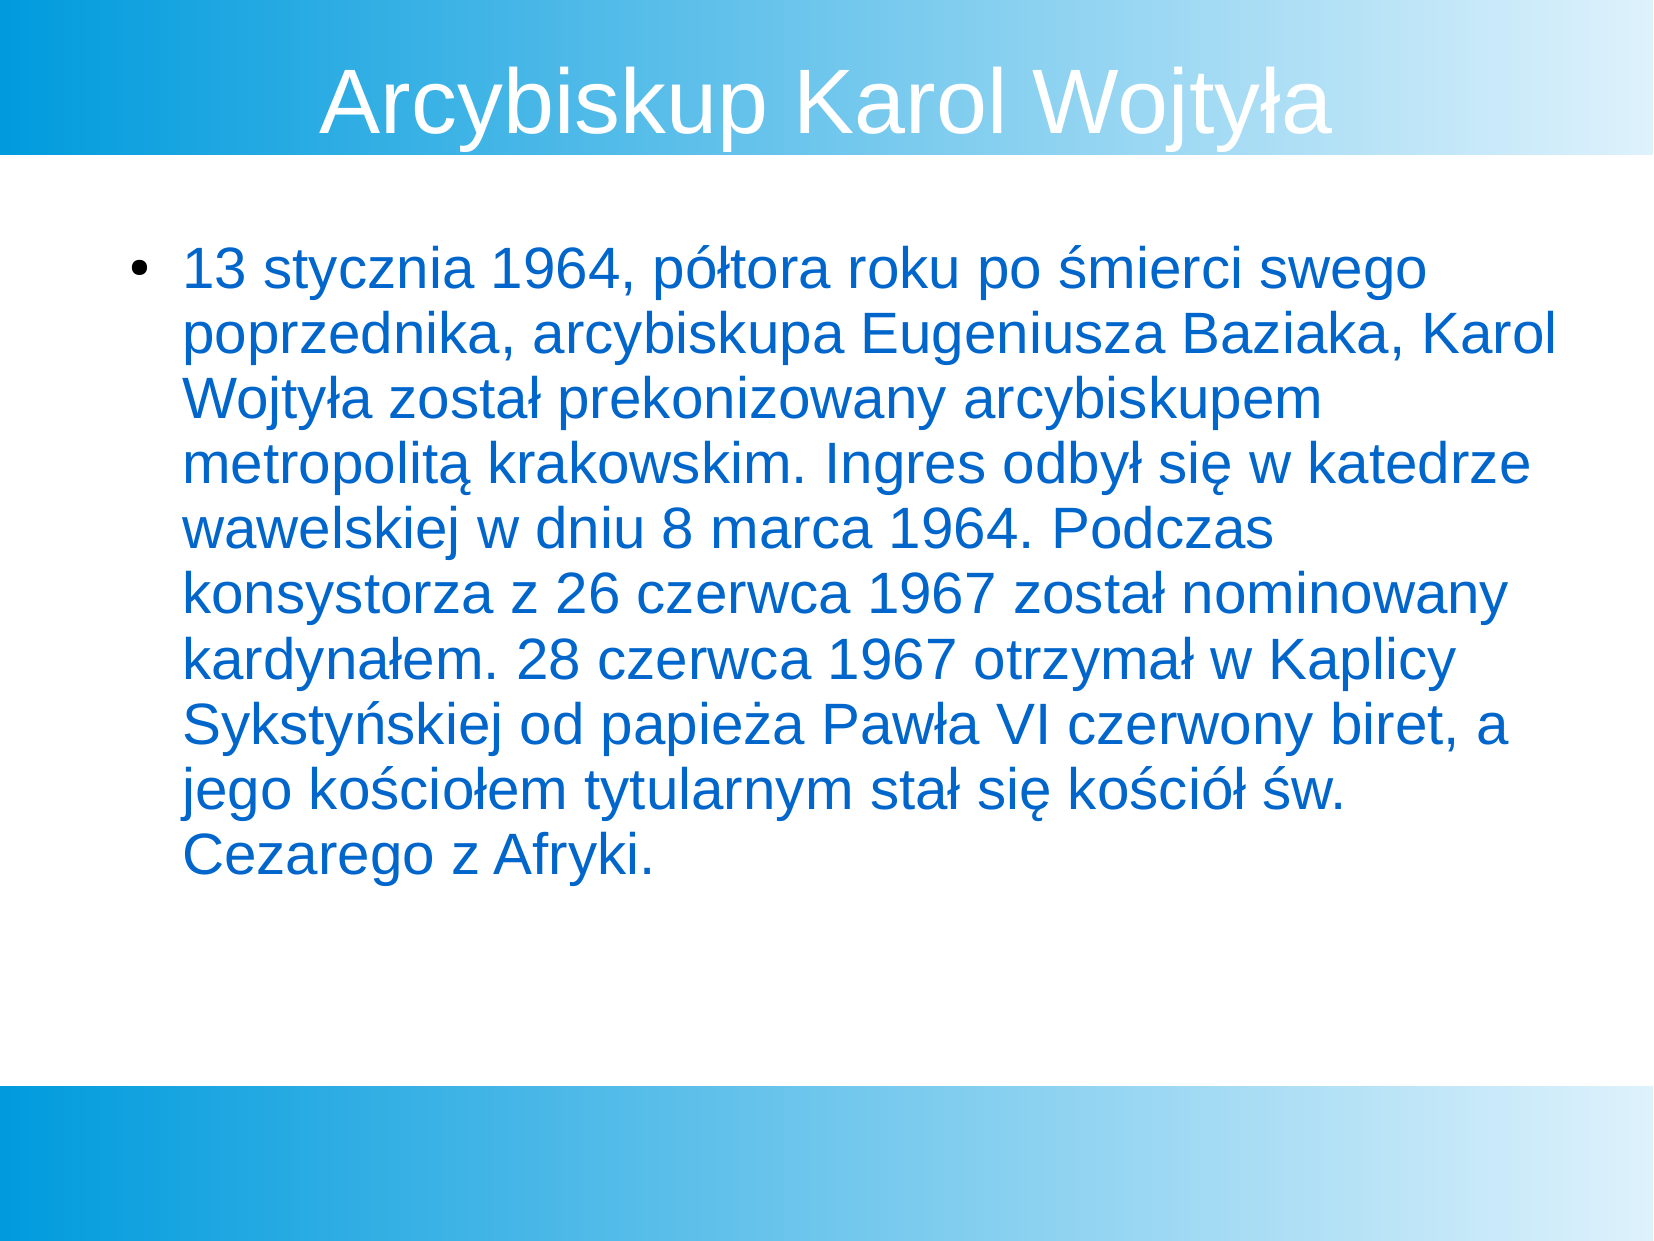

# Arcybiskup Karol Wojtyła
13 stycznia 1964, półtora roku po śmierci swego poprzednika, arcybiskupa Eugeniusza Baziaka, Karol Wojtyła został prekonizowany arcybiskupem metropolitą krakowskim. Ingres odbył się w katedrze wawelskiej w dniu 8 marca 1964. Podczas konsystorza z 26 czerwca 1967 został nominowany kardynałem. 28 czerwca 1967 otrzymał w Kaplicy Sykstyńskiej od papieża Pawła VI czerwony biret, a jego kościołem tytularnym stał się kościół św. Cezarego z Afryki.